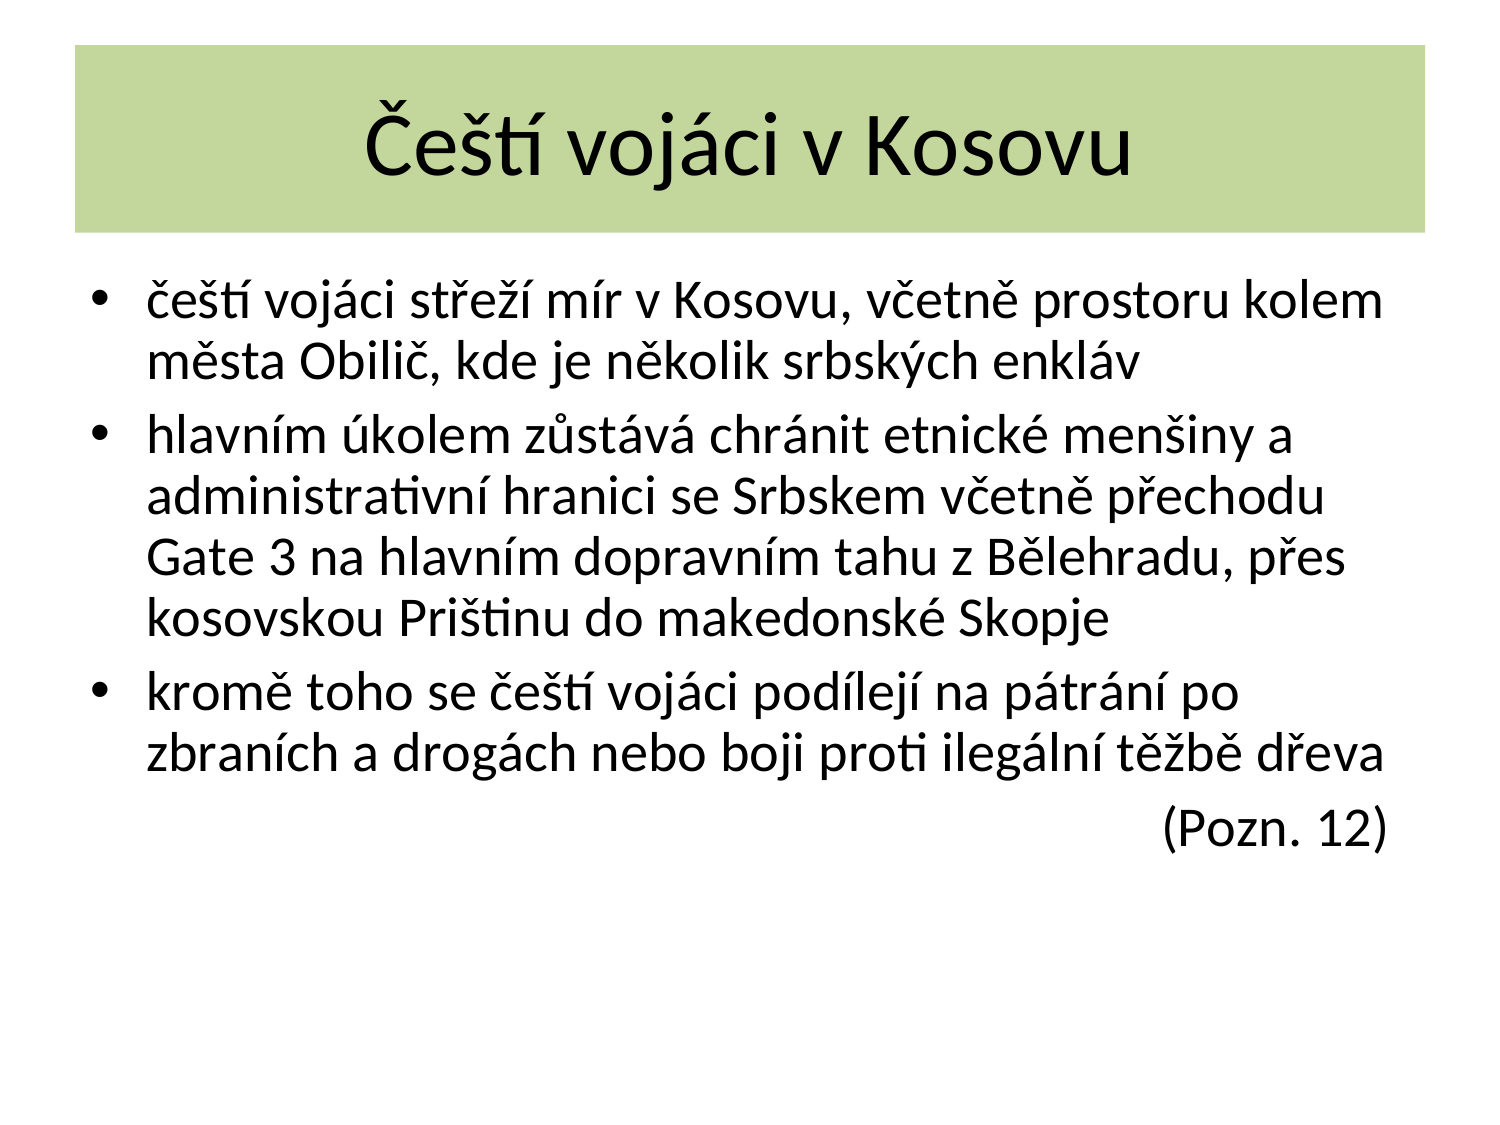

# Čeští vojáci v Kosovu
čeští vojáci střeží mír v Kosovu, včetně prostoru kolem města Obilič, kde je několik srbských enkláv
hlavním úkolem zůstává chránit etnické menšiny a administrativní hranici se Srbskem včetně přechodu Gate 3 na hlavním dopravním tahu z Bělehradu, přes kosovskou Prištinu do makedonské Skopje
kromě toho se čeští vojáci podílejí na pátrání po zbraních a drogách nebo boji proti ilegální těžbě dřeva
 (Pozn. 12)